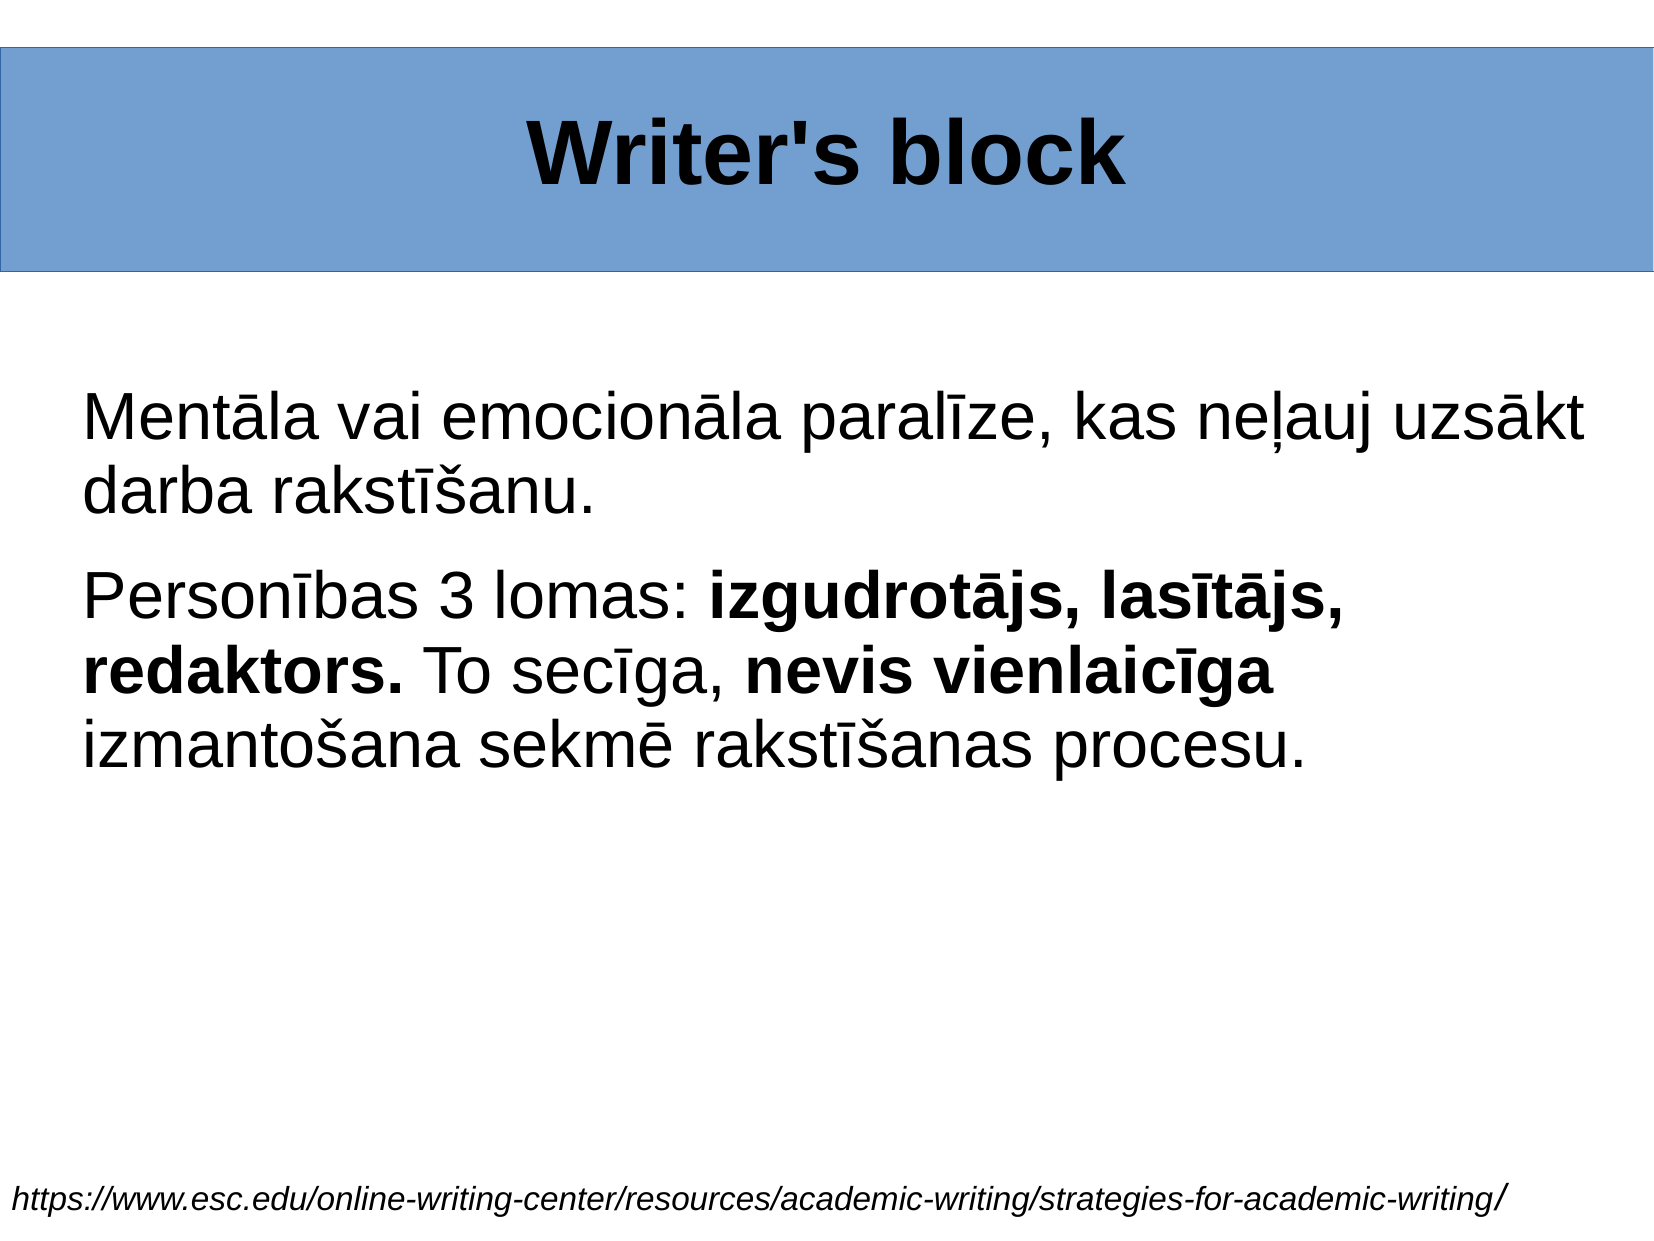

# Writer's block
Mentāla vai emocionāla paralīze, kas neļauj uzsākt darba rakstīšanu.
Personības 3 lomas: izgudrotājs, lasītājs, redaktors. To secīga, nevis vienlaicīga izmantošana sekmē rakstīšanas procesu.
https://www.esc.edu/online-writing-center/resources/academic-writing/strategies-for-academic-writing/